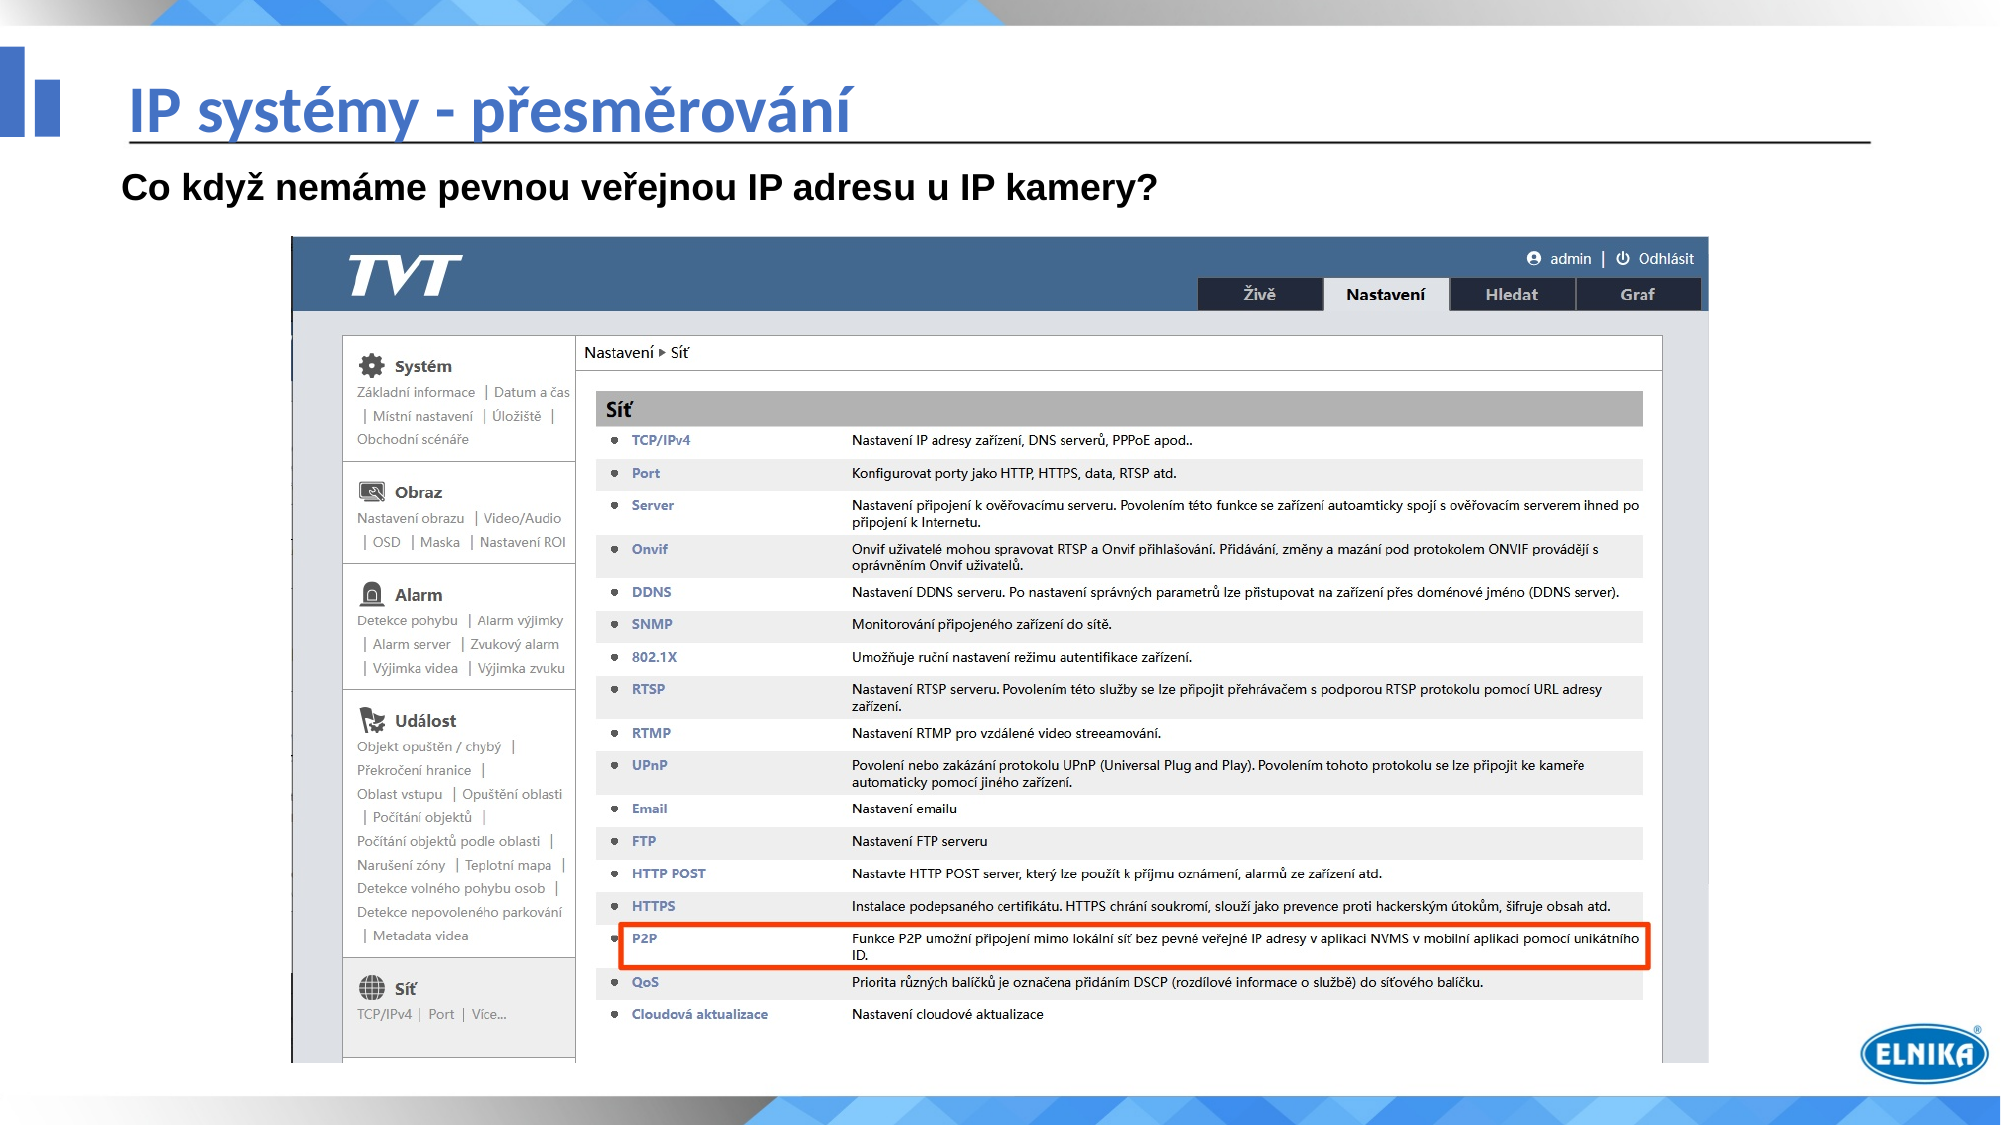

IP systémy - přesměrování
Co když nemáme pevnou veřejnou IP adresu u IP kamery?